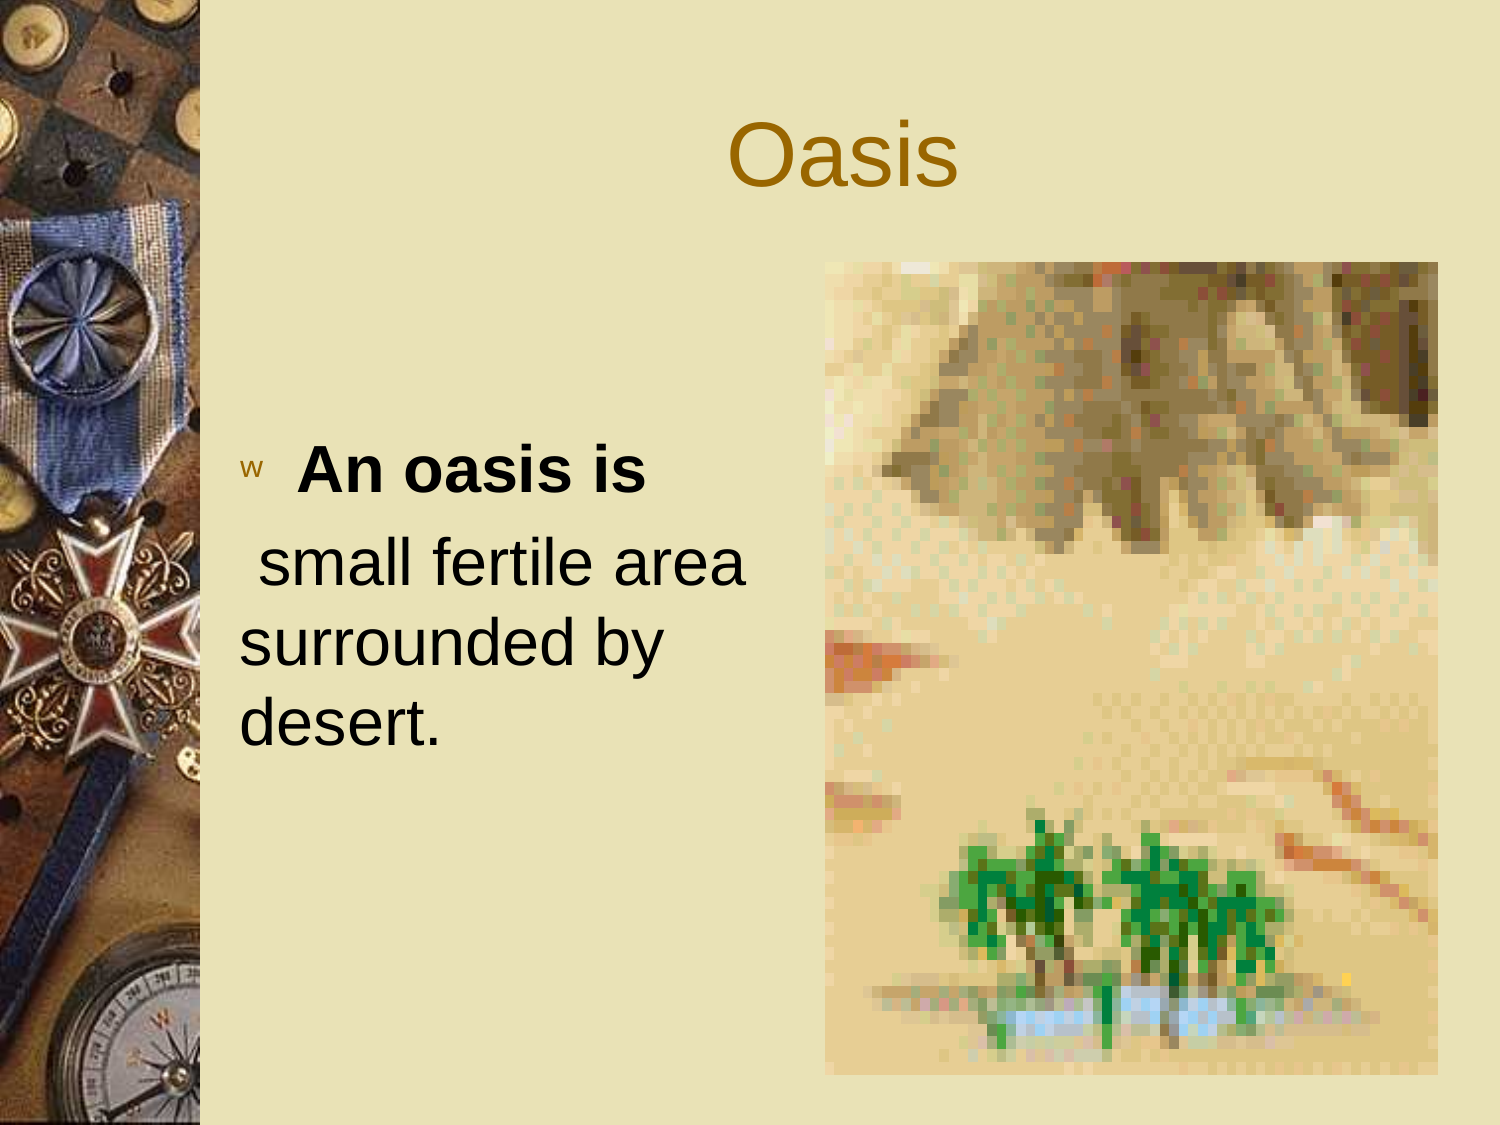

# Oasis
An oasis is
 small fertile area surrounded by desert.